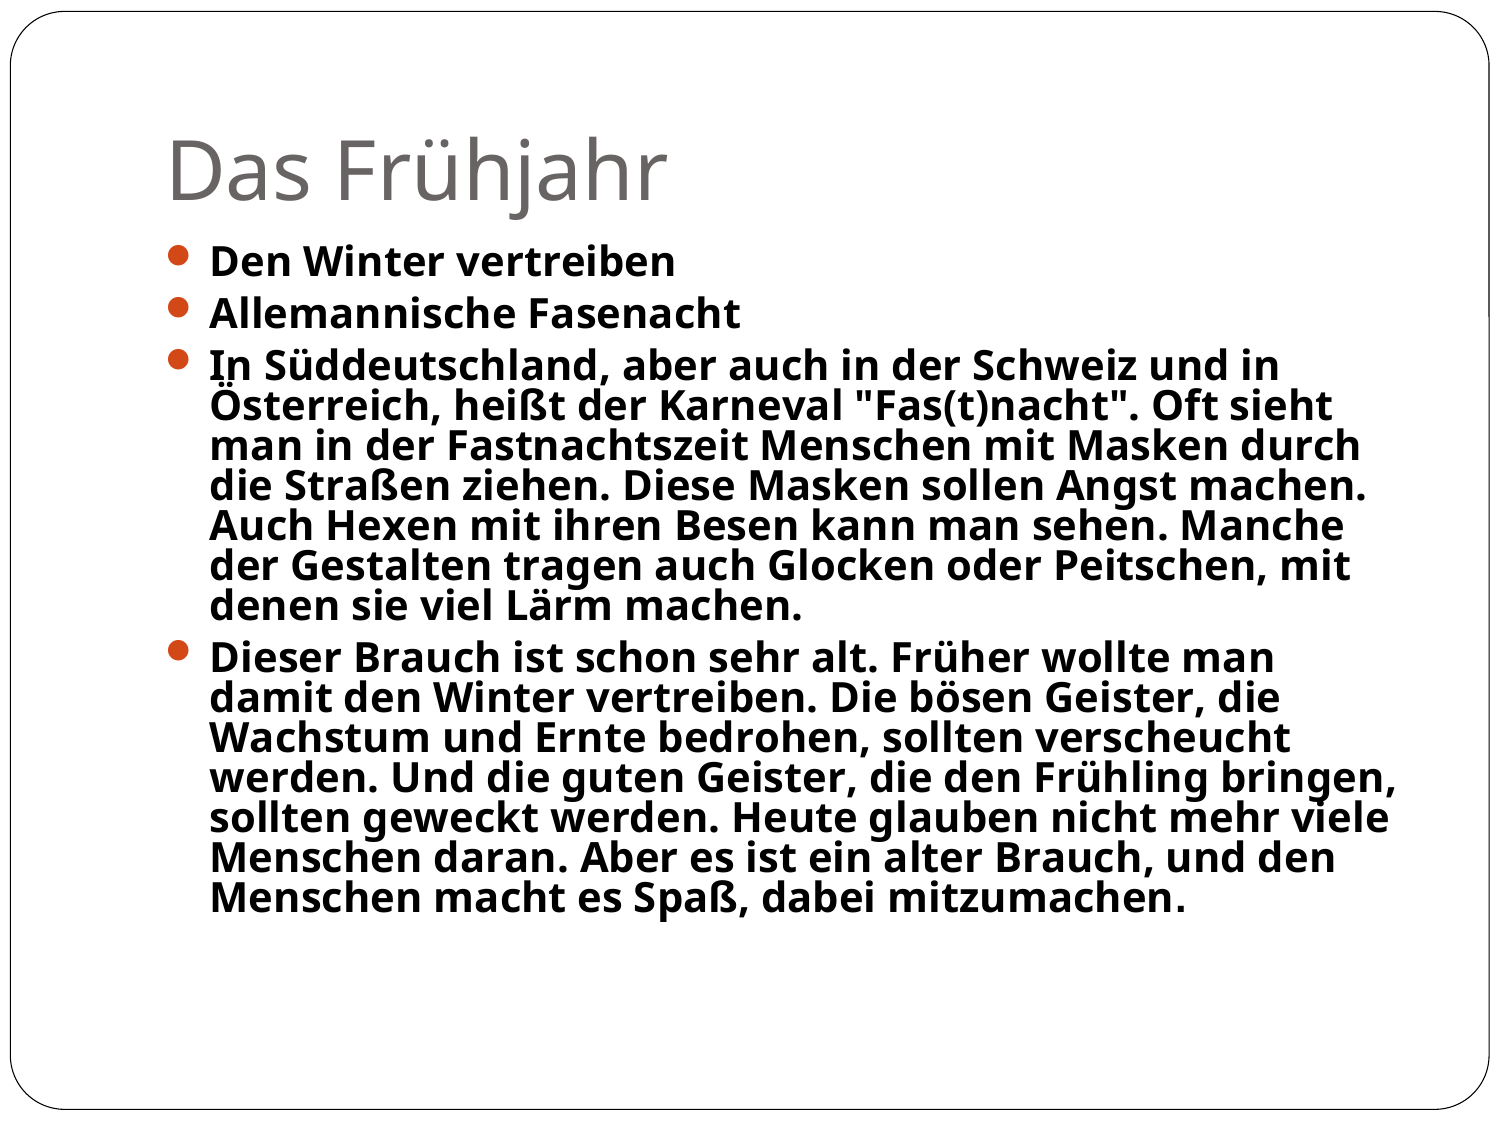

# Das Frühjahr
Den Winter vertreiben
Allemannische Fasenacht
In Süddeutschland, aber auch in der Schweiz und in Österreich, heißt der Karneval "Fas(t)nacht". Oft sieht man in der Fastnachtszeit Menschen mit Masken durch die Straßen ziehen. Diese Masken sollen Angst machen. Auch Hexen mit ihren Besen kann man sehen. Manche der Gestalten tragen auch Glocken oder Peitschen, mit denen sie viel Lärm machen.
Dieser Brauch ist schon sehr alt. Früher wollte man damit den Winter vertreiben. Die bösen Geister, die Wachstum und Ernte bedrohen, sollten verscheucht werden. Und die guten Geister, die den Frühling bringen, sollten geweckt werden. Heute glauben nicht mehr viele Menschen daran. Aber es ist ein alter Brauch, und den Menschen macht es Spaß, dabei mitzumachen.